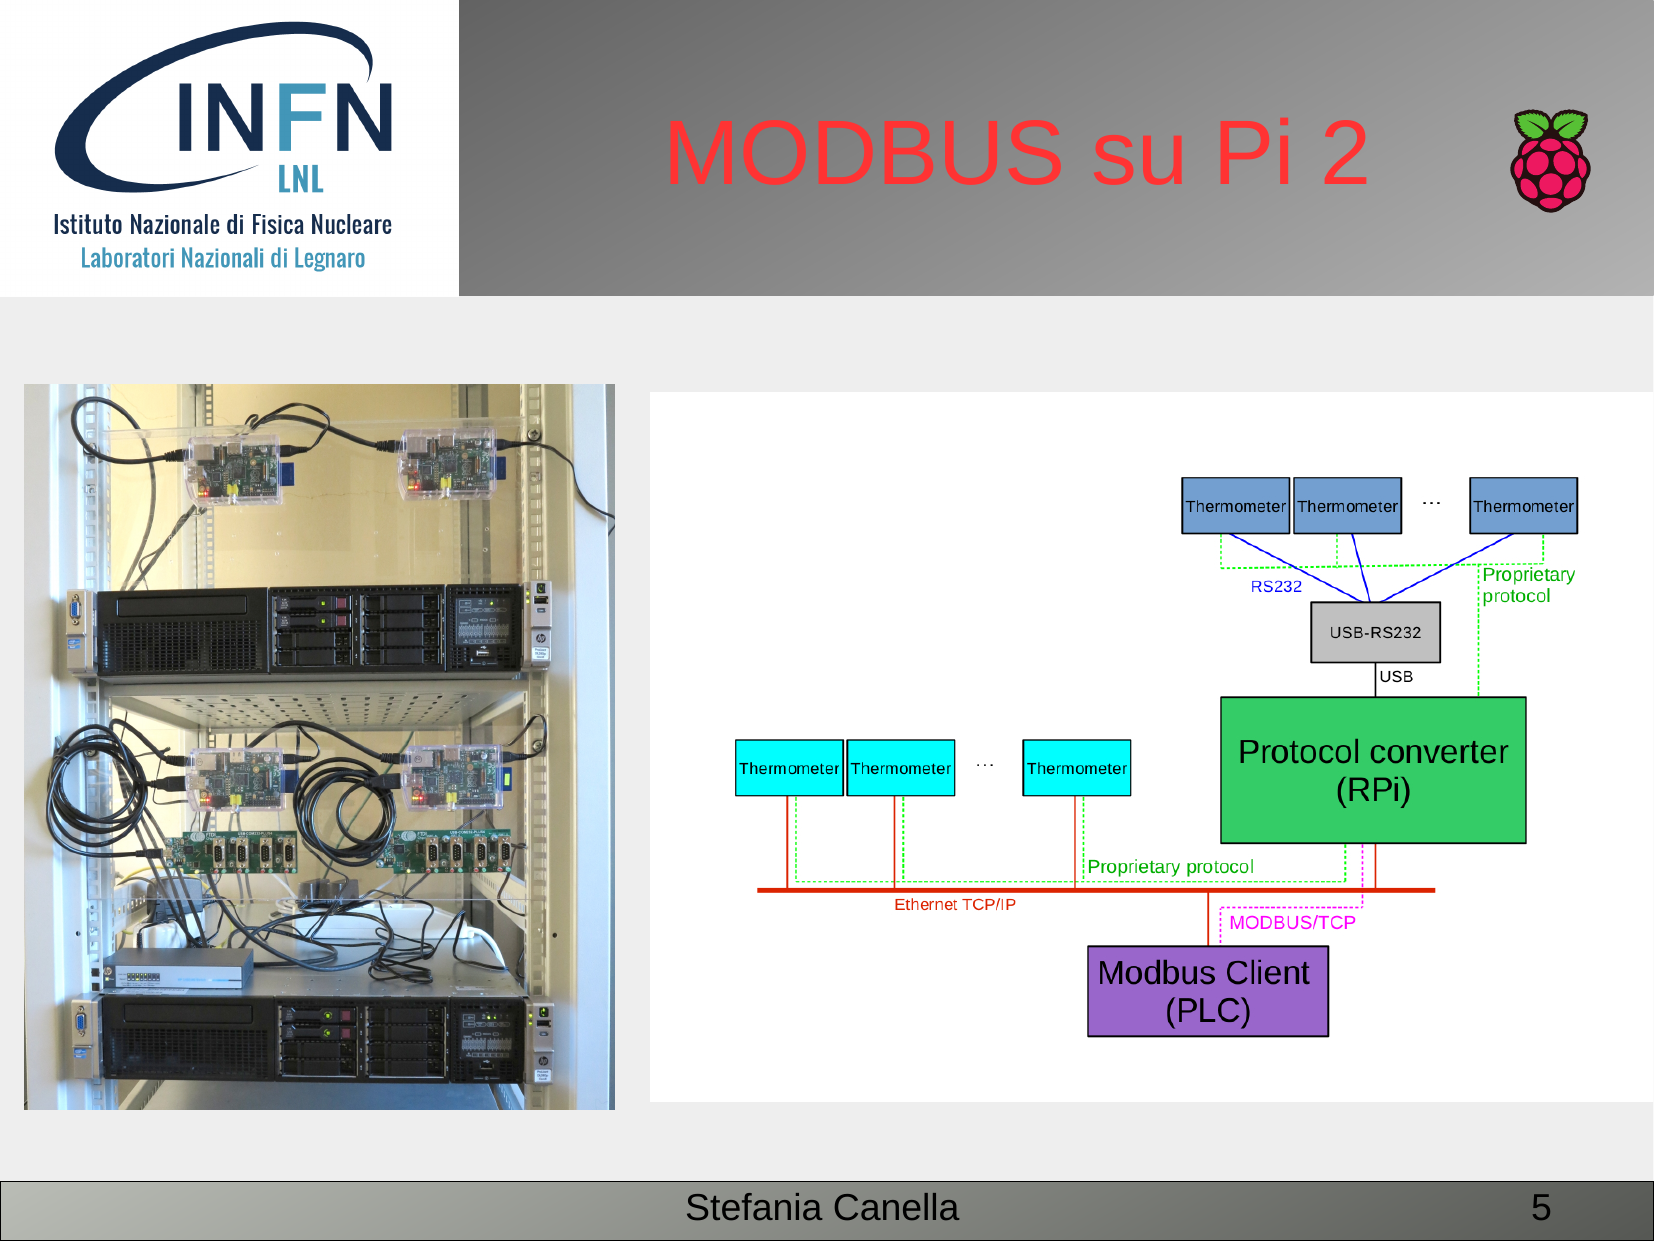

# MODBUS su Pi 2
Stefania Canella